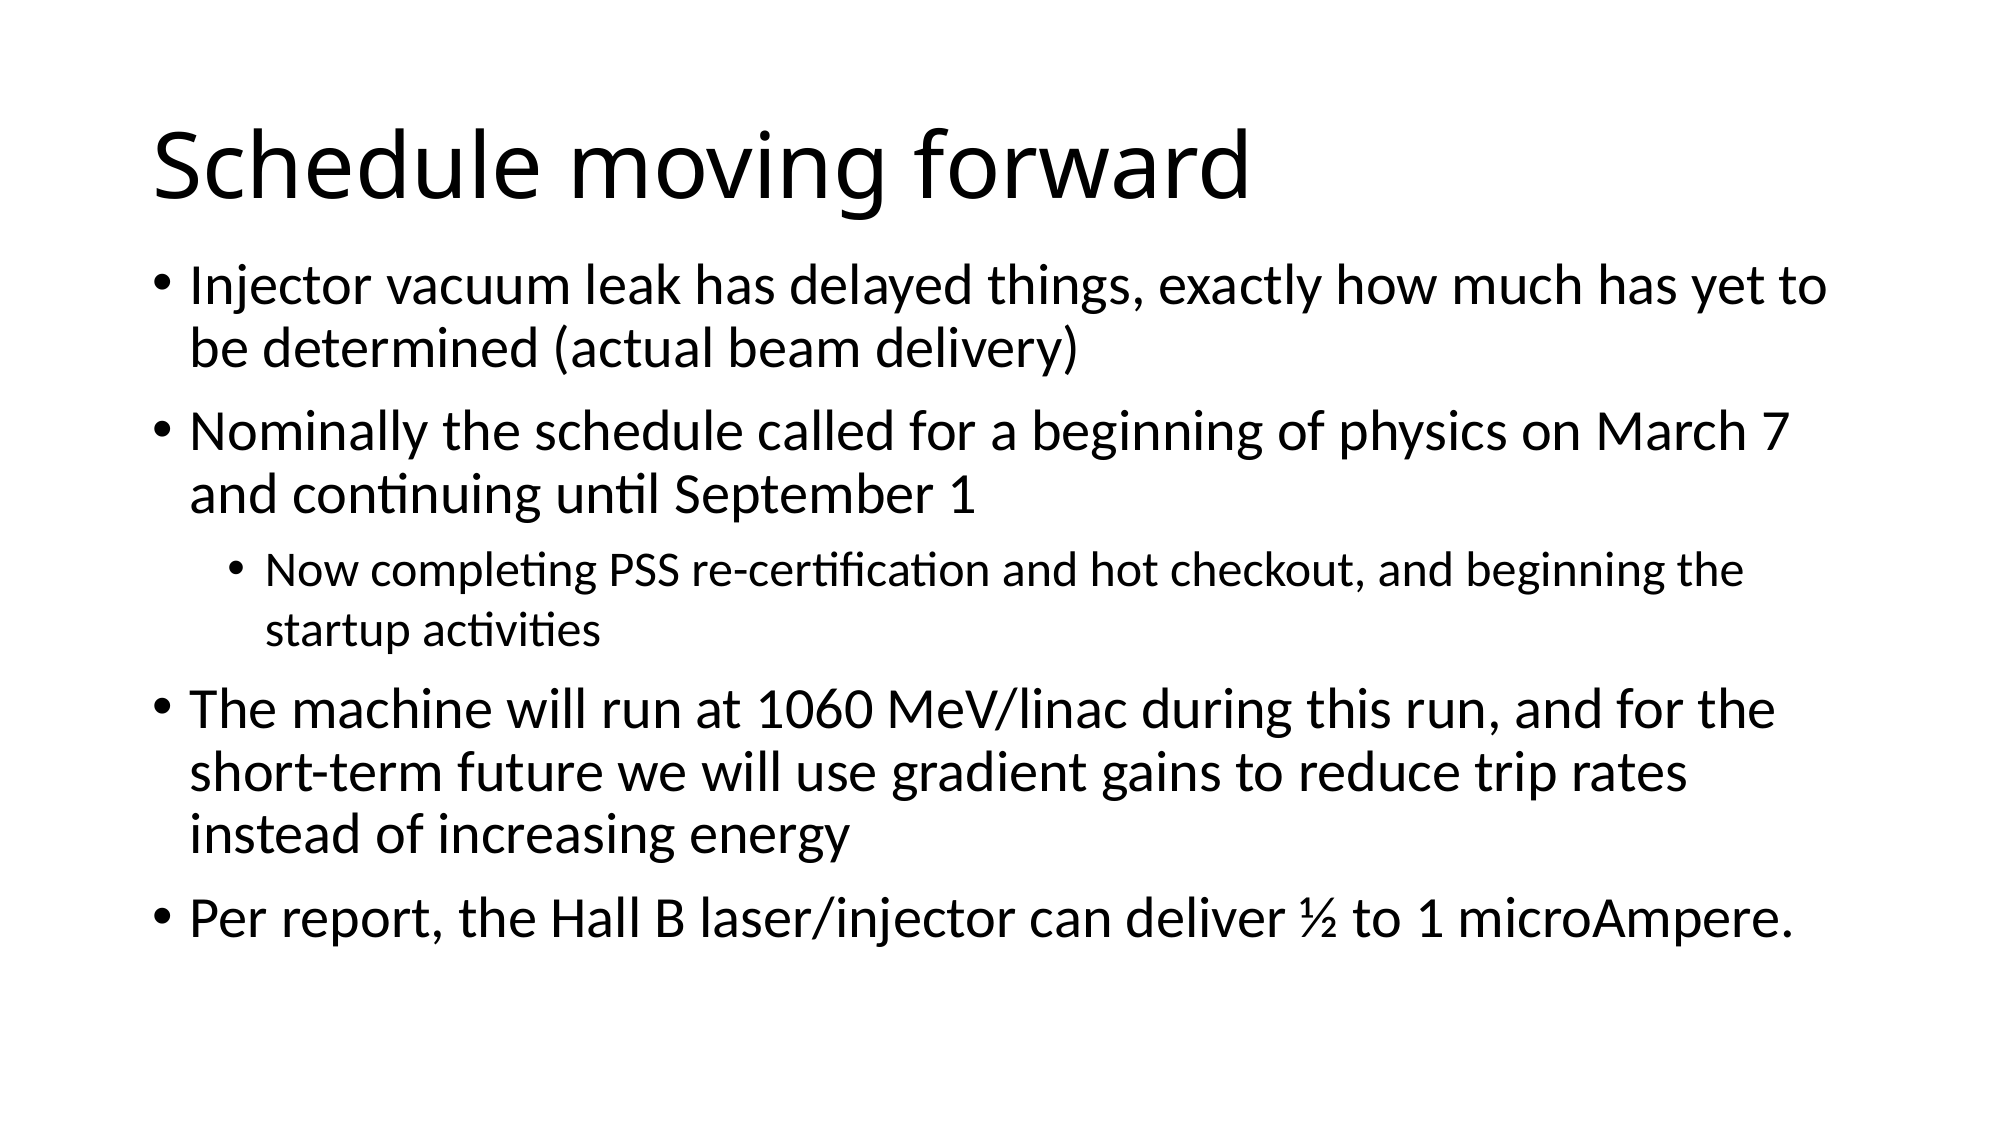

# Schedule moving forward
Injector vacuum leak has delayed things, exactly how much has yet to be determined (actual beam delivery)
Nominally the schedule called for a beginning of physics on March 7 and continuing until September 1
Now completing PSS re-certification and hot checkout, and beginning the startup activities
The machine will run at 1060 MeV/linac during this run, and for the short-term future we will use gradient gains to reduce trip rates instead of increasing energy
Per report, the Hall B laser/injector can deliver ½ to 1 microAmpere.